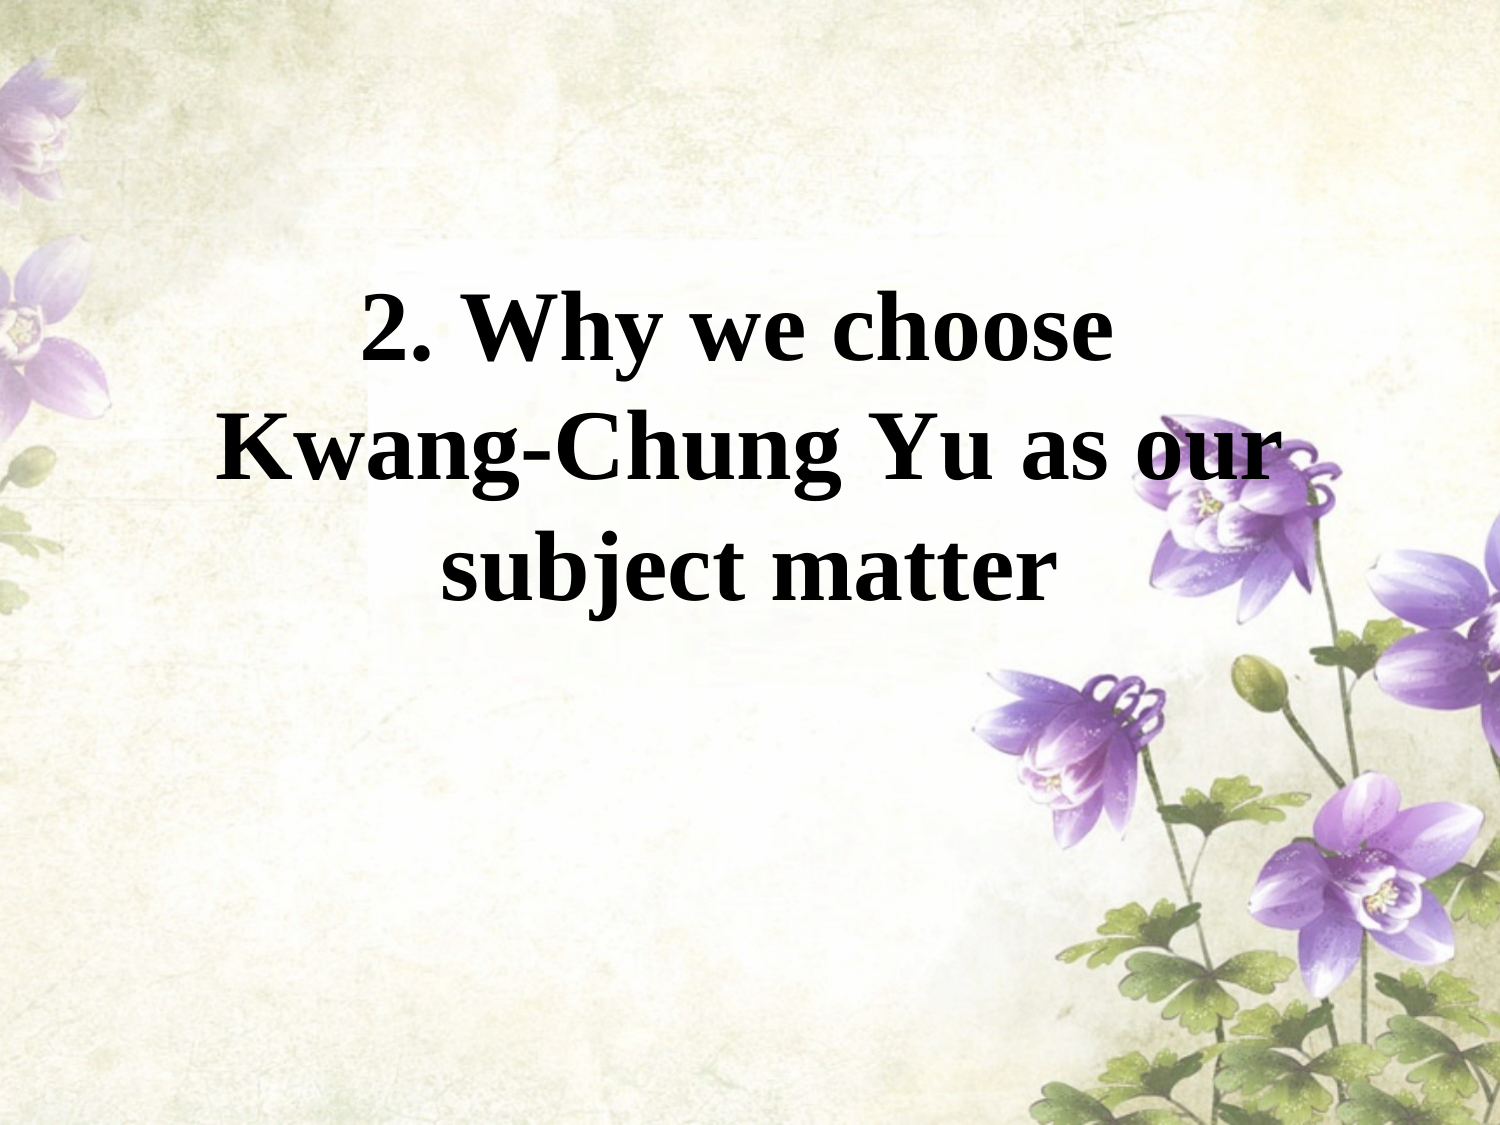

# 2. Why we choose Kwang-Chung Yu as our subject matter